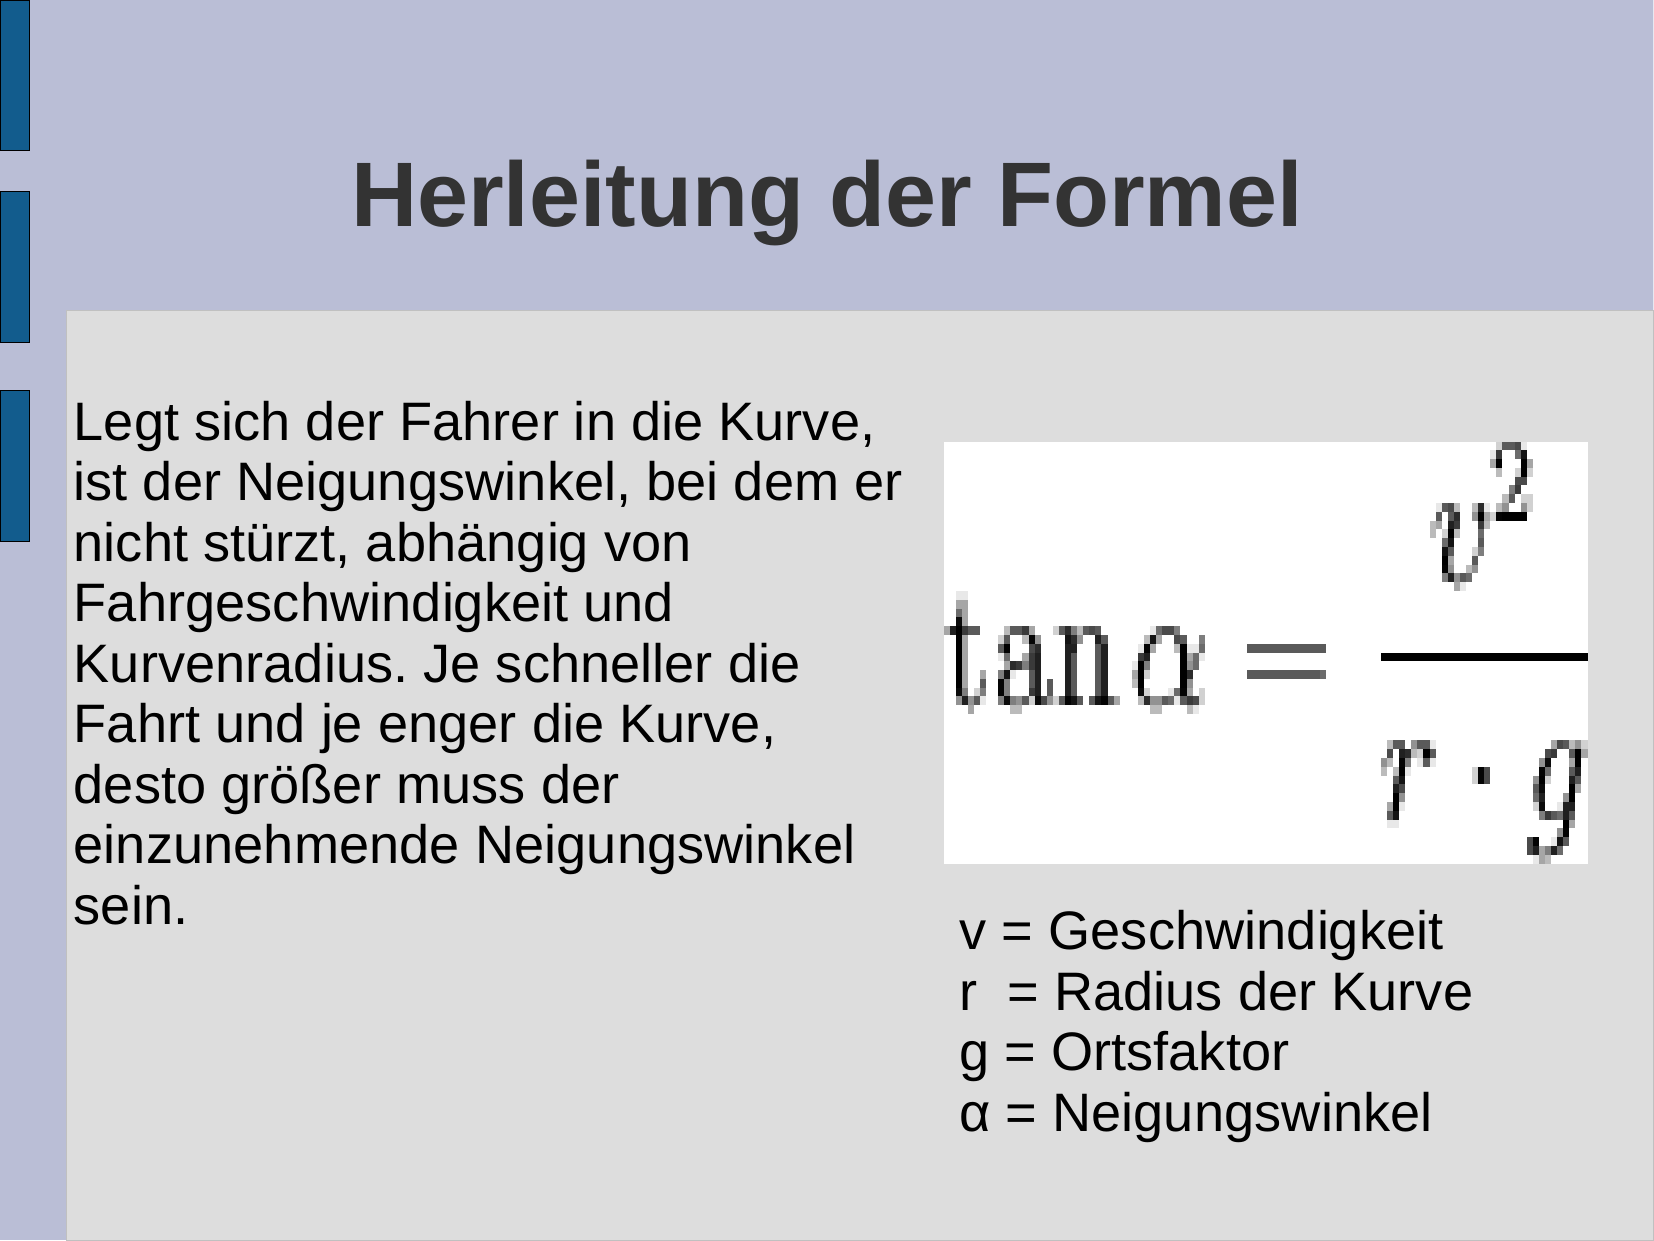

# Herleitung der Formel
Legt sich der Fahrer in die Kurve, ist der Neigungswinkel, bei dem er nicht stürzt, abhängig von Fahrgeschwindigkeit und Kurvenradius. Je schneller die Fahrt und je enger die Kurve, desto größer muss der einzunehmende Neigungswinkel sein.
v = Geschwindigkeit
r = Radius der Kurve
g = Ortsfaktor
α = Neigungswinkel